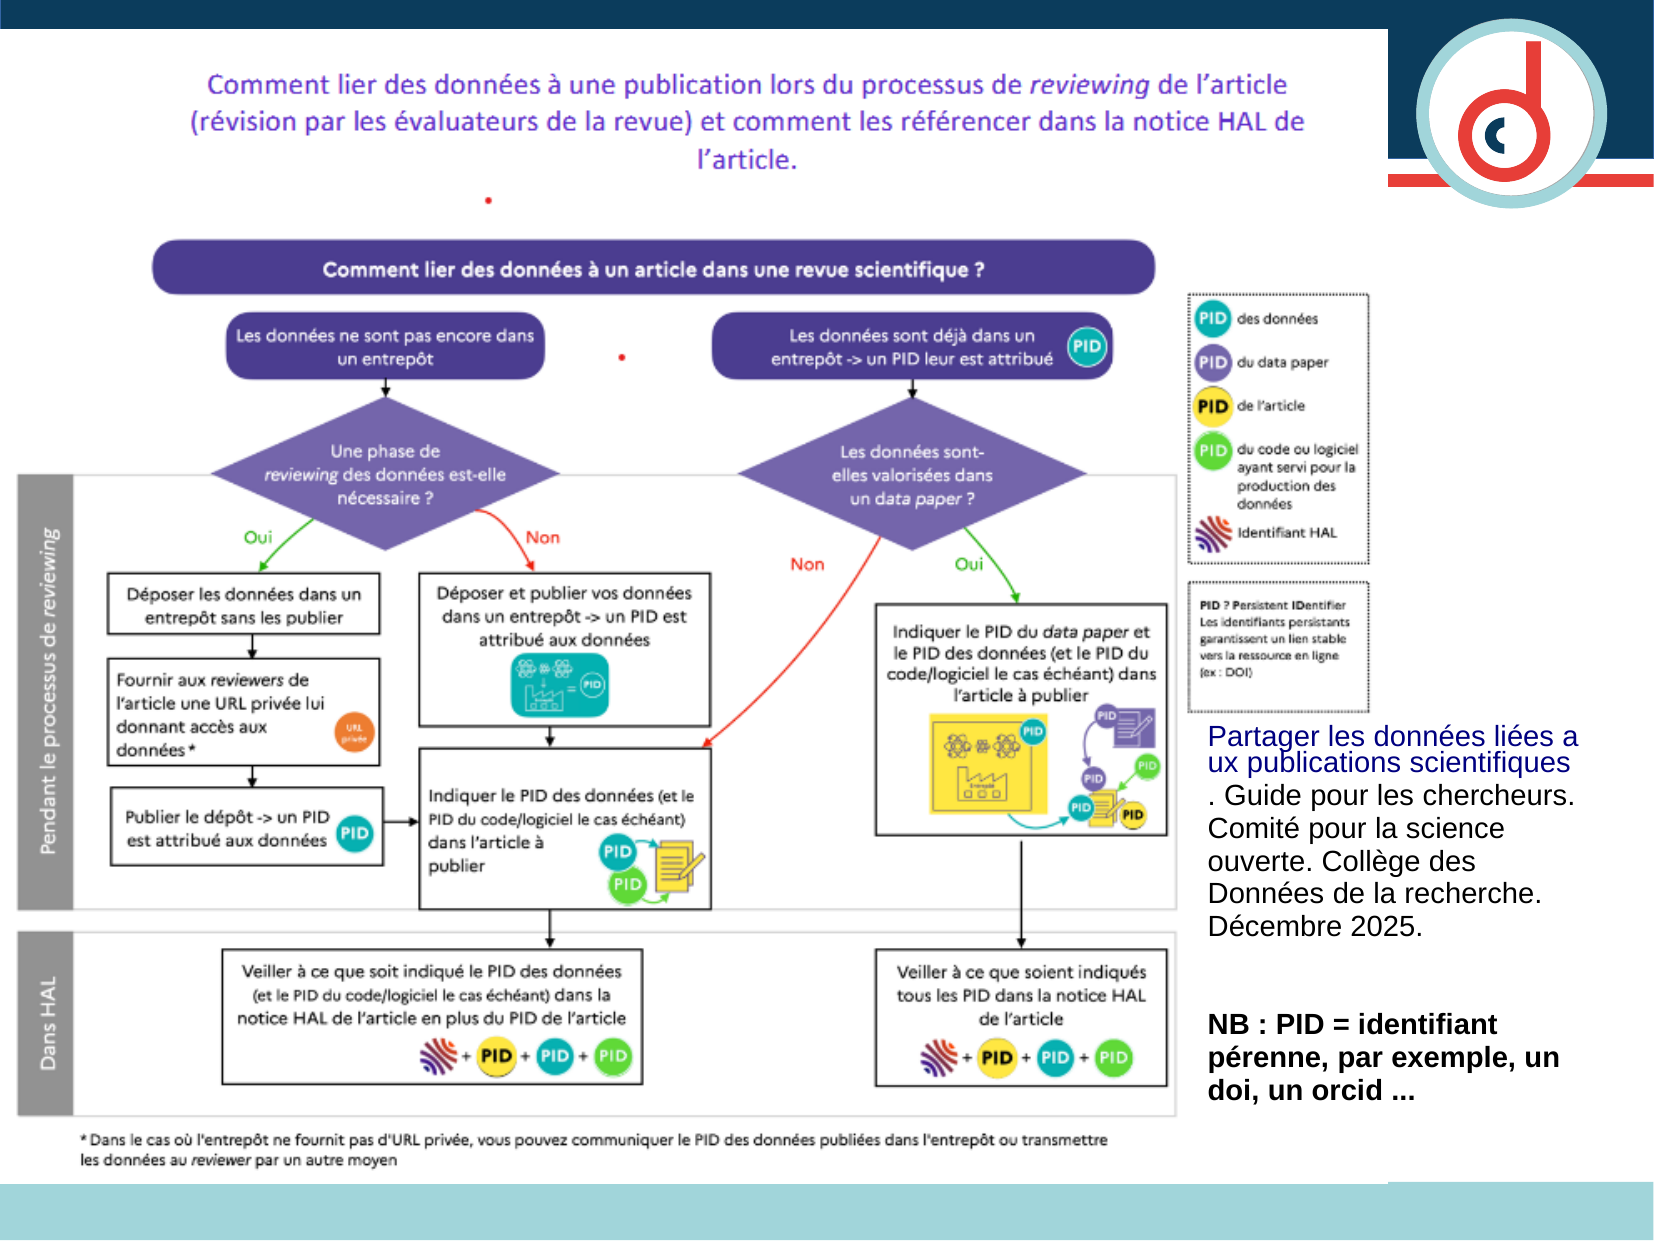

Partager les données liées aux publications scientifiques. Guide pour les chercheurs. Comité pour la science ouverte. Collège des Données de la recherche. Décembre 2025.
NB : PID = identifiant pérenne, par exemple, un doi, un orcid ...